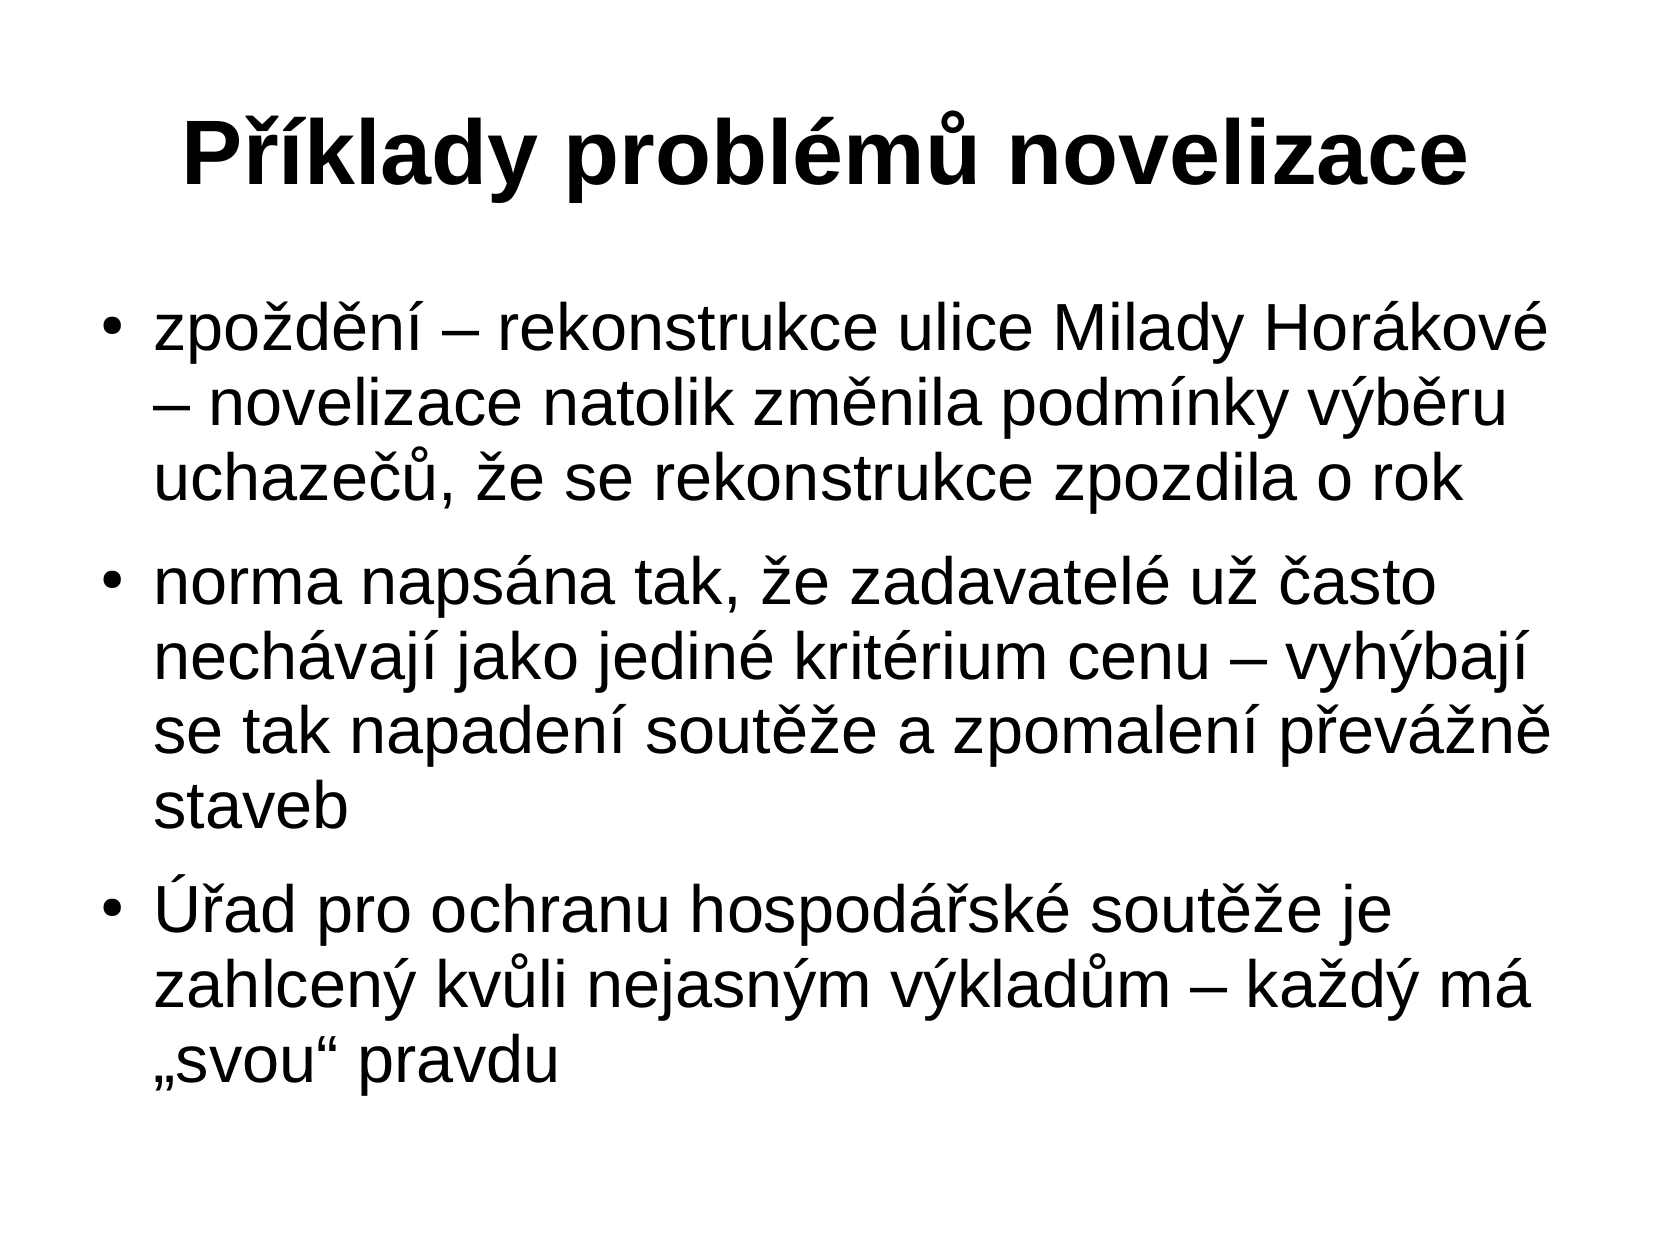

# Příklady problémů novelizace
zpoždění – rekonstrukce ulice Milady Horákové – novelizace natolik změnila podmínky výběru uchazečů, že se rekonstrukce zpozdila o rok
norma napsána tak, že zadavatelé už často nechávají jako jediné kritérium cenu – vyhýbají se tak napadení soutěže a zpomalení převážně staveb
Úřad pro ochranu hospodářské soutěže je zahlcený kvůli nejasným výkladům – každý má „svou“ pravdu